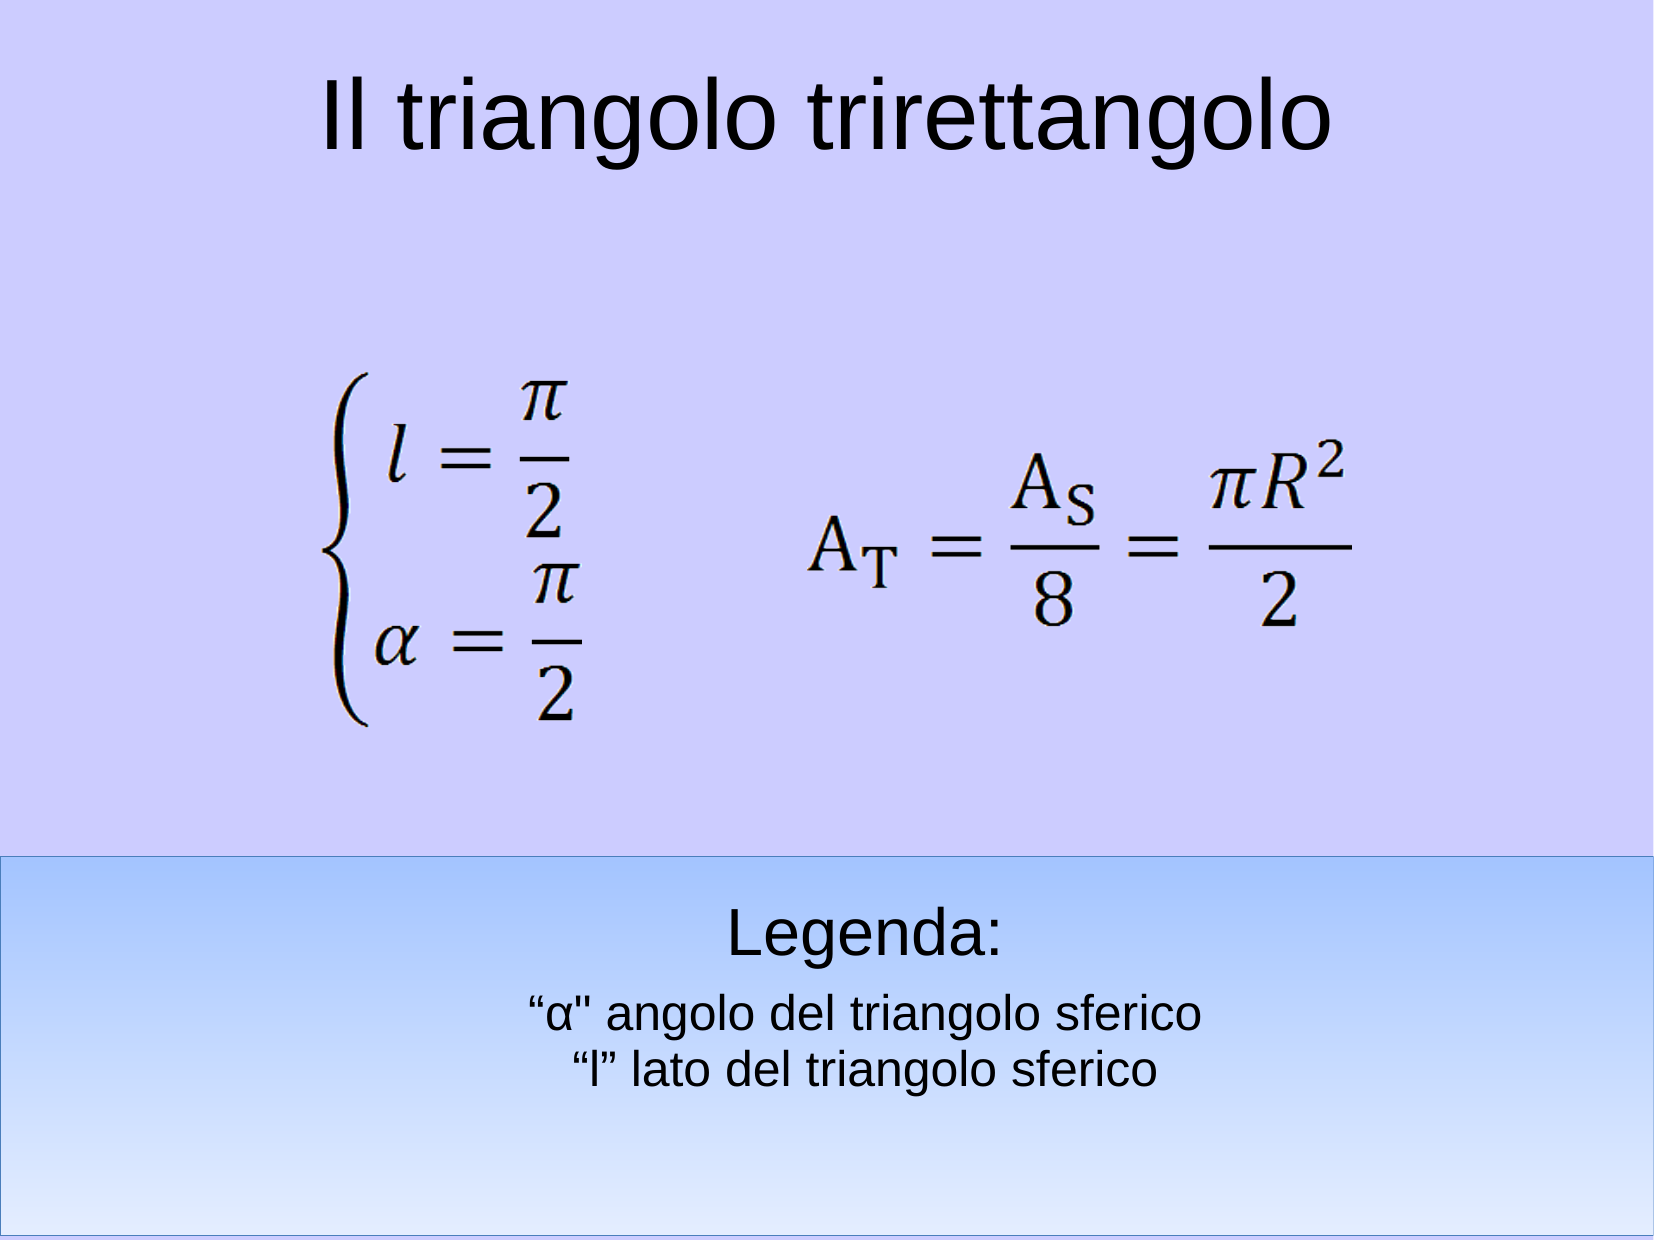

Il triangolo trirettangolo
Legenda:
“α" angolo del triangolo sferico
“l” lato del triangolo sferico